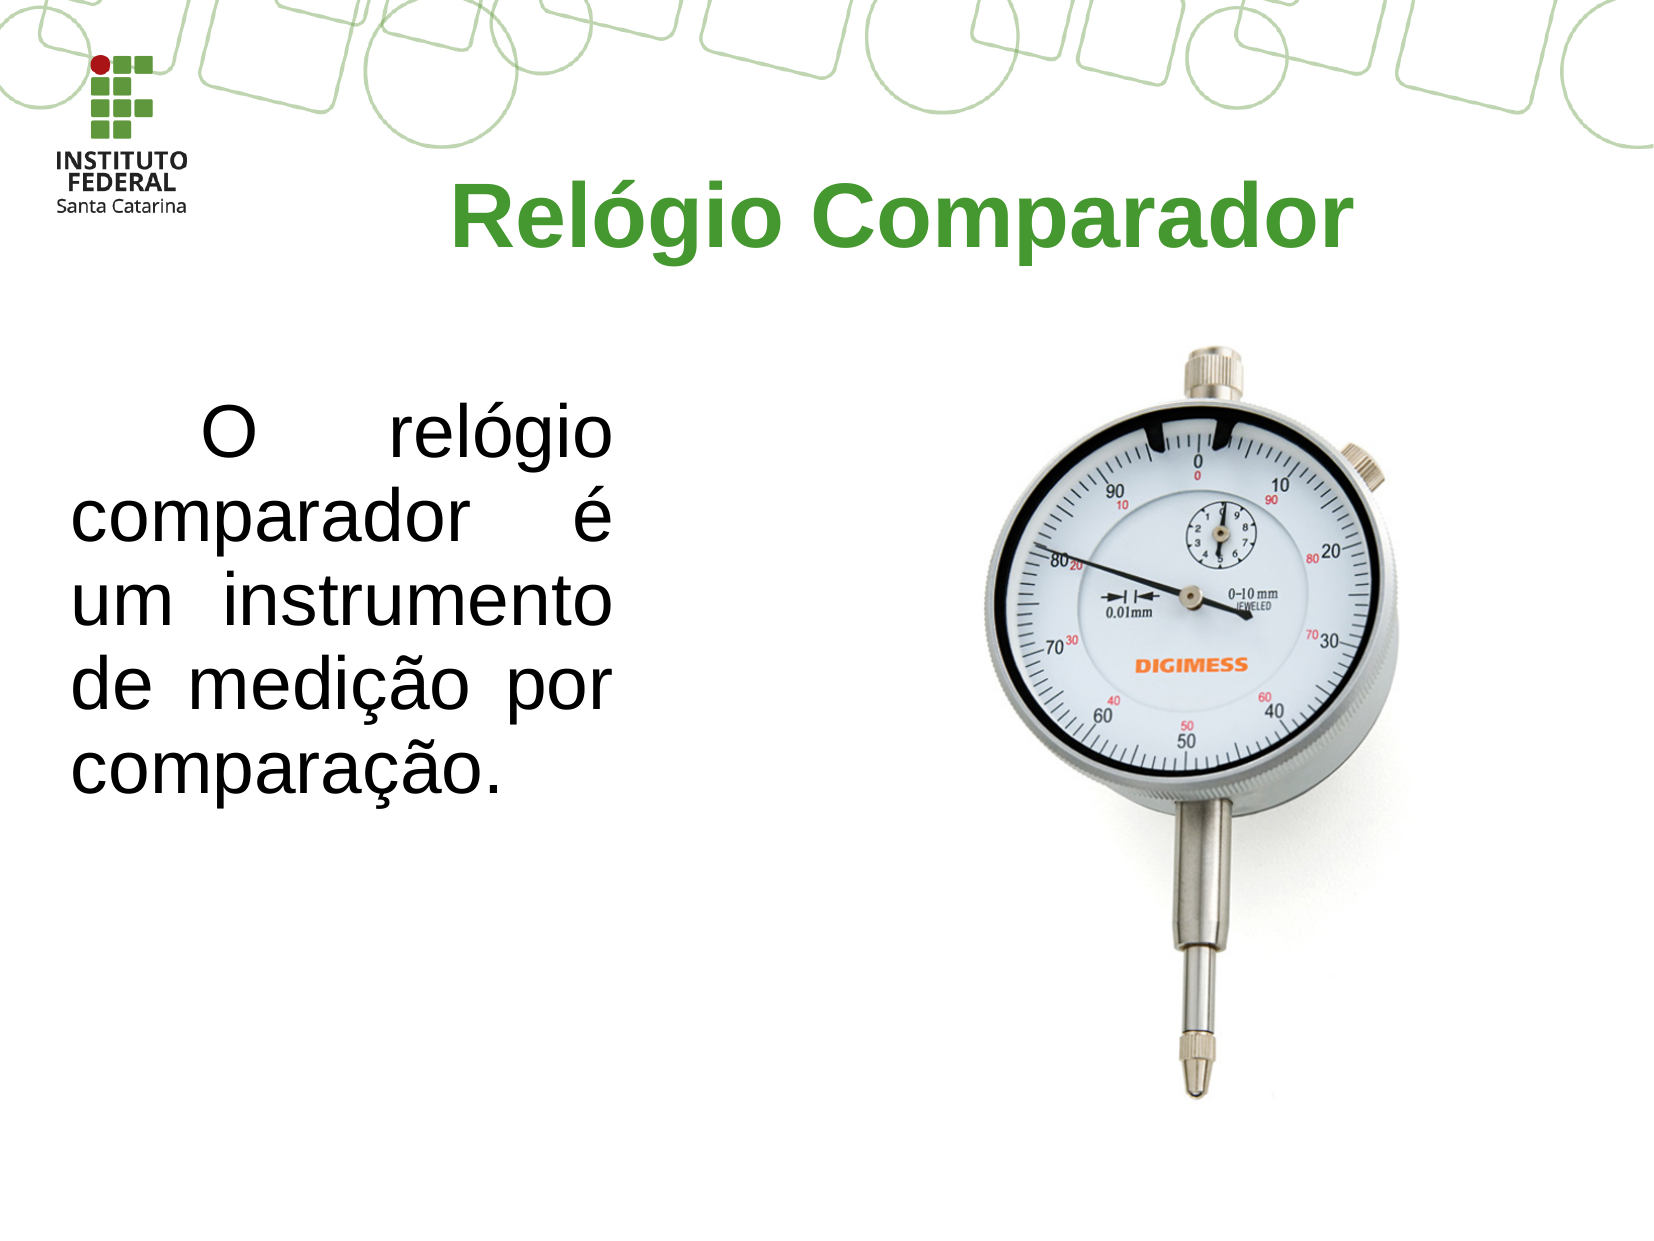

# Relógio Comparador
 O relógio comparador é um instrumento de medição por comparação.